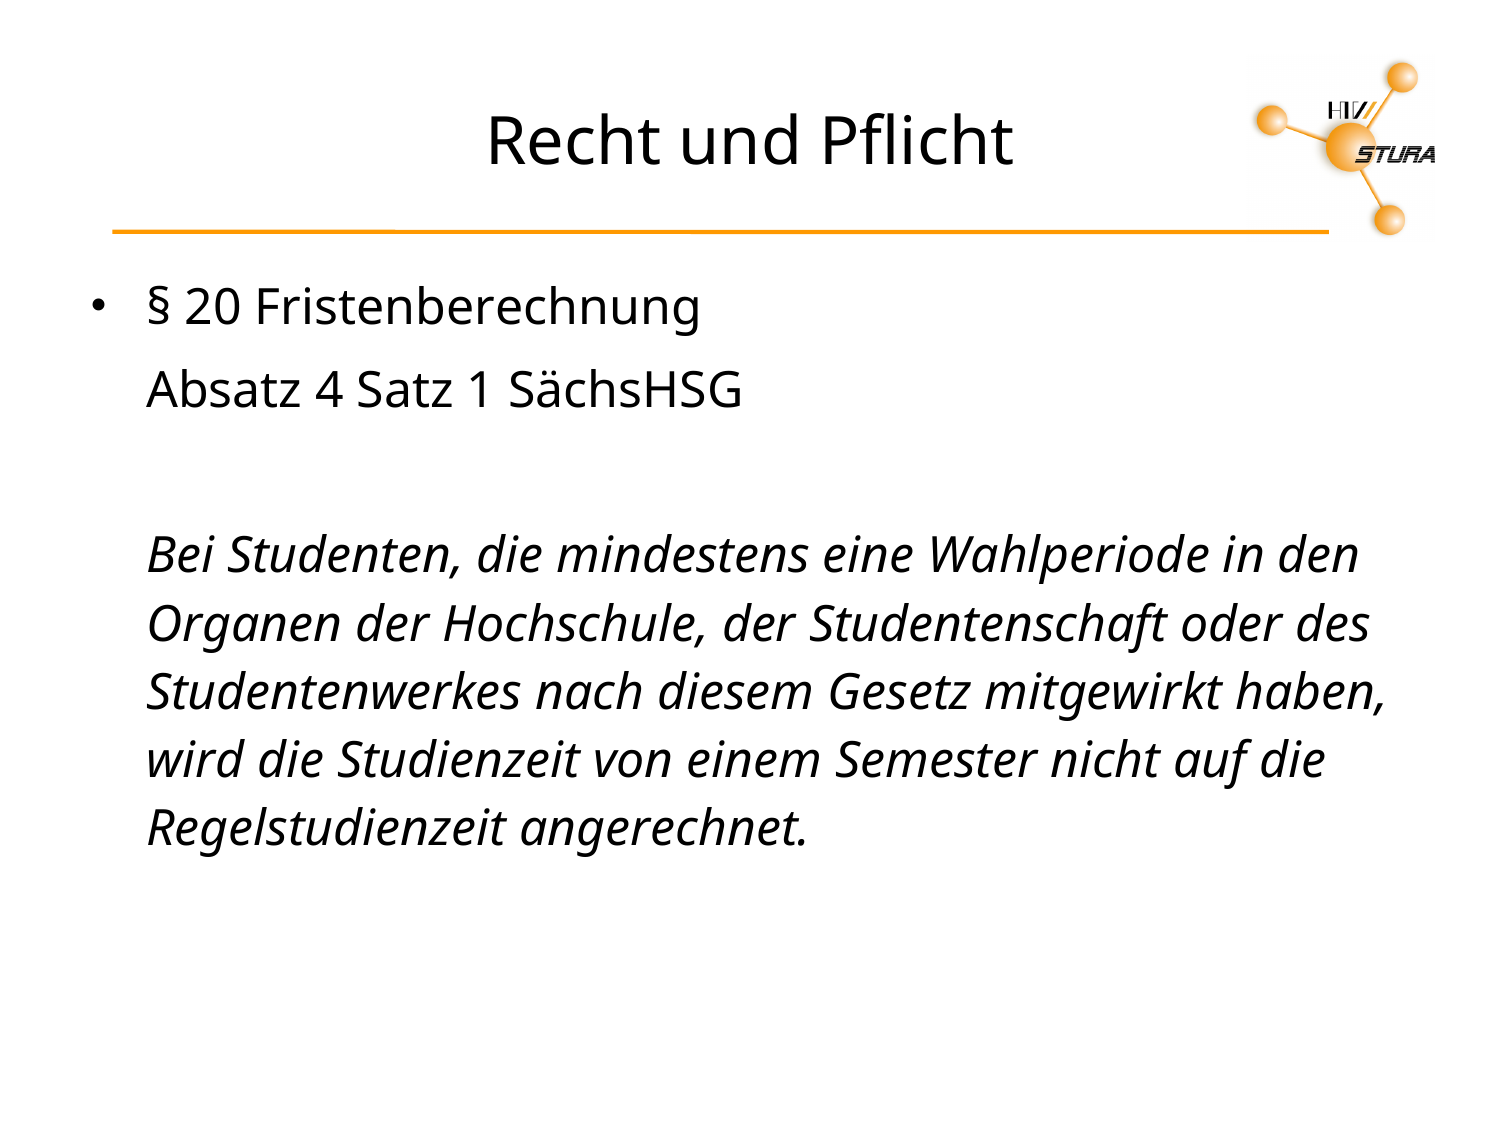

# Recht und Pflicht
§ 20 Fristenberechnung
Absatz 4 Satz 1 SächsHSG
Bei Studenten, die mindestens eine Wahlperiode in den Organen der Hochschule, der Studentenschaft oder des Studentenwerkes nach diesem Gesetz mitgewirkt haben, wird die Studienzeit von einem Semester nicht auf die Regelstudienzeit angerechnet.